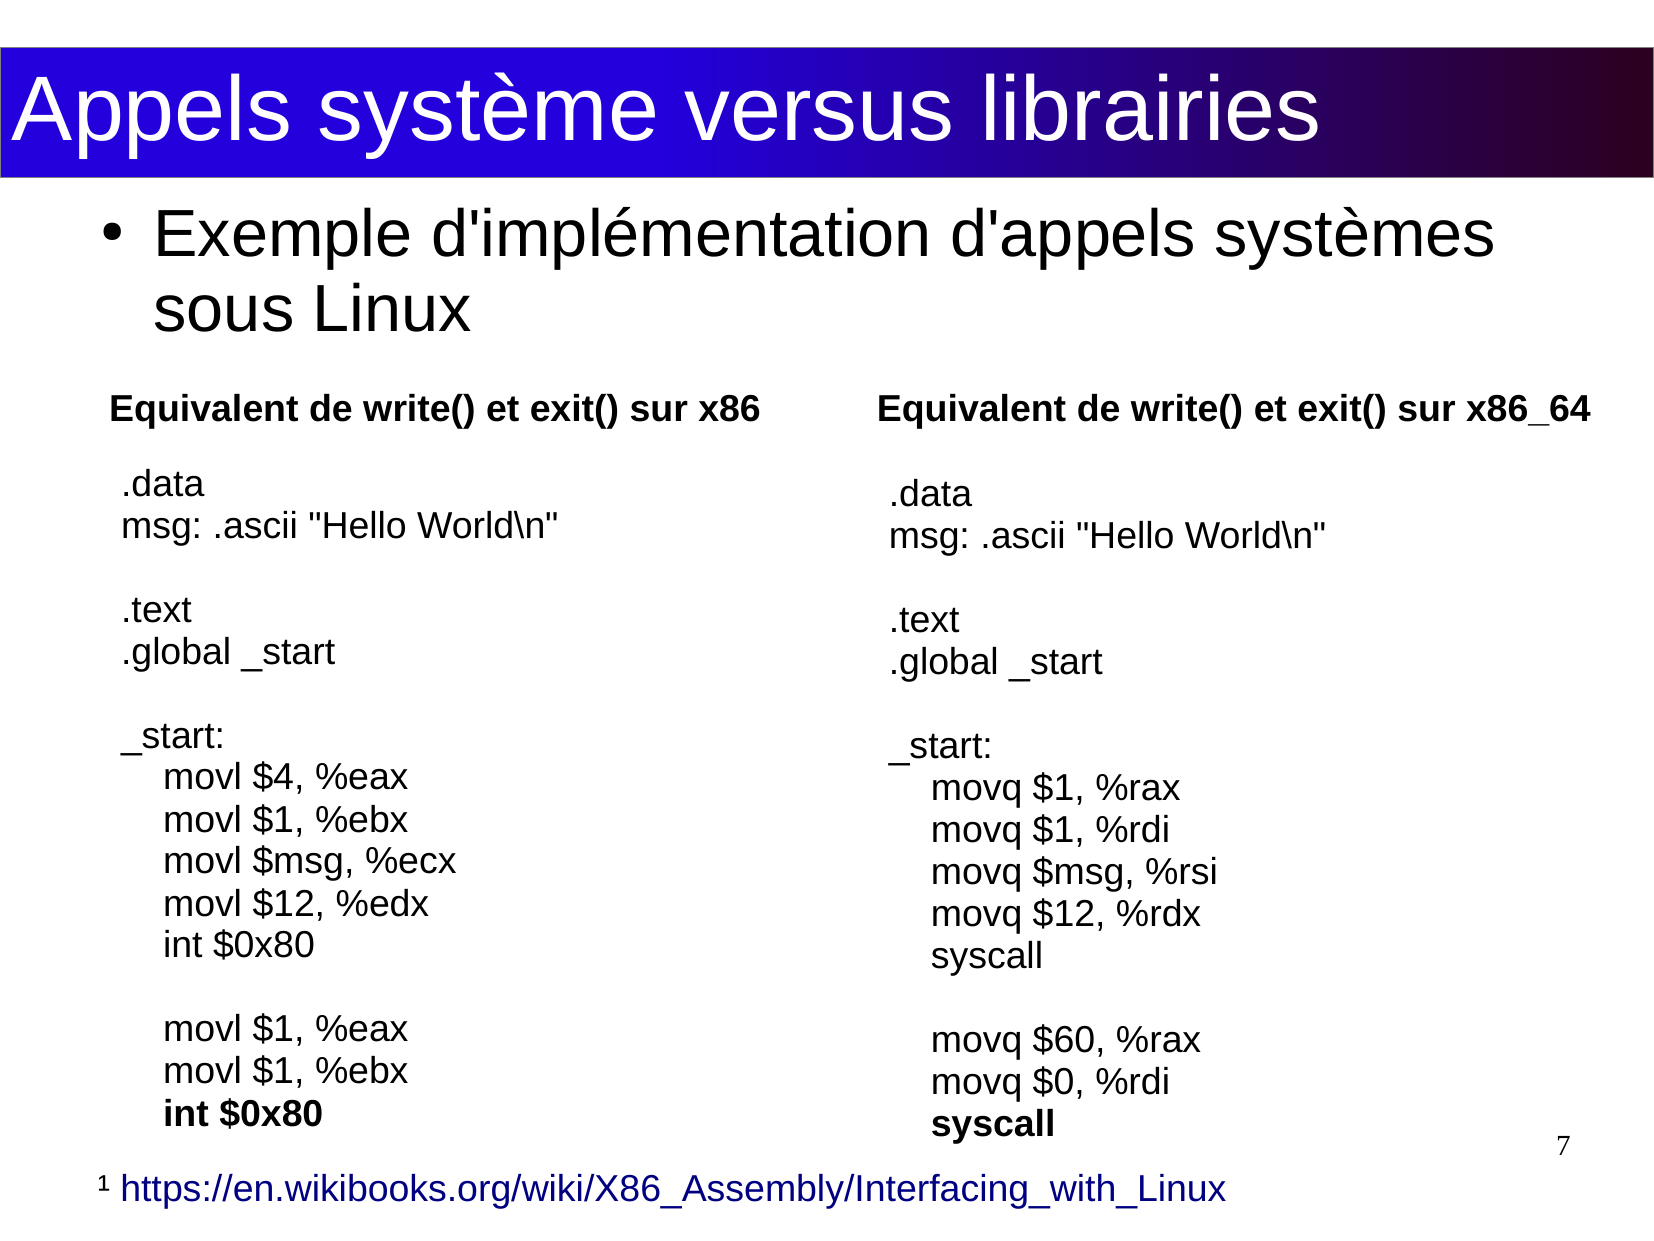

# Appels système versus librairies
Exemple d'implémentation d'appels systèmes sous Linux
Equivalent de write() et exit() sur x86
Equivalent de write() et exit() sur x86_64
.data
msg: .ascii "Hello World\n"
.text
.global _start
_start:
 movl $4, %eax
 movl $1, %ebx
 movl $msg, %ecx
 movl $12, %edx
 int $0x80
 movl $1, %eax
 movl $1, %ebx
 int $0x80
.data
msg: .ascii "Hello World\n"
.text
.global _start
_start:
 movq $1, %rax
 movq $1, %rdi
 movq $msg, %rsi
 movq $12, %rdx
 syscall
 movq $60, %rax
 movq $0, %rdi
 syscall
7
¹ https://en.wikibooks.org/wiki/X86_Assembly/Interfacing_with_Linux